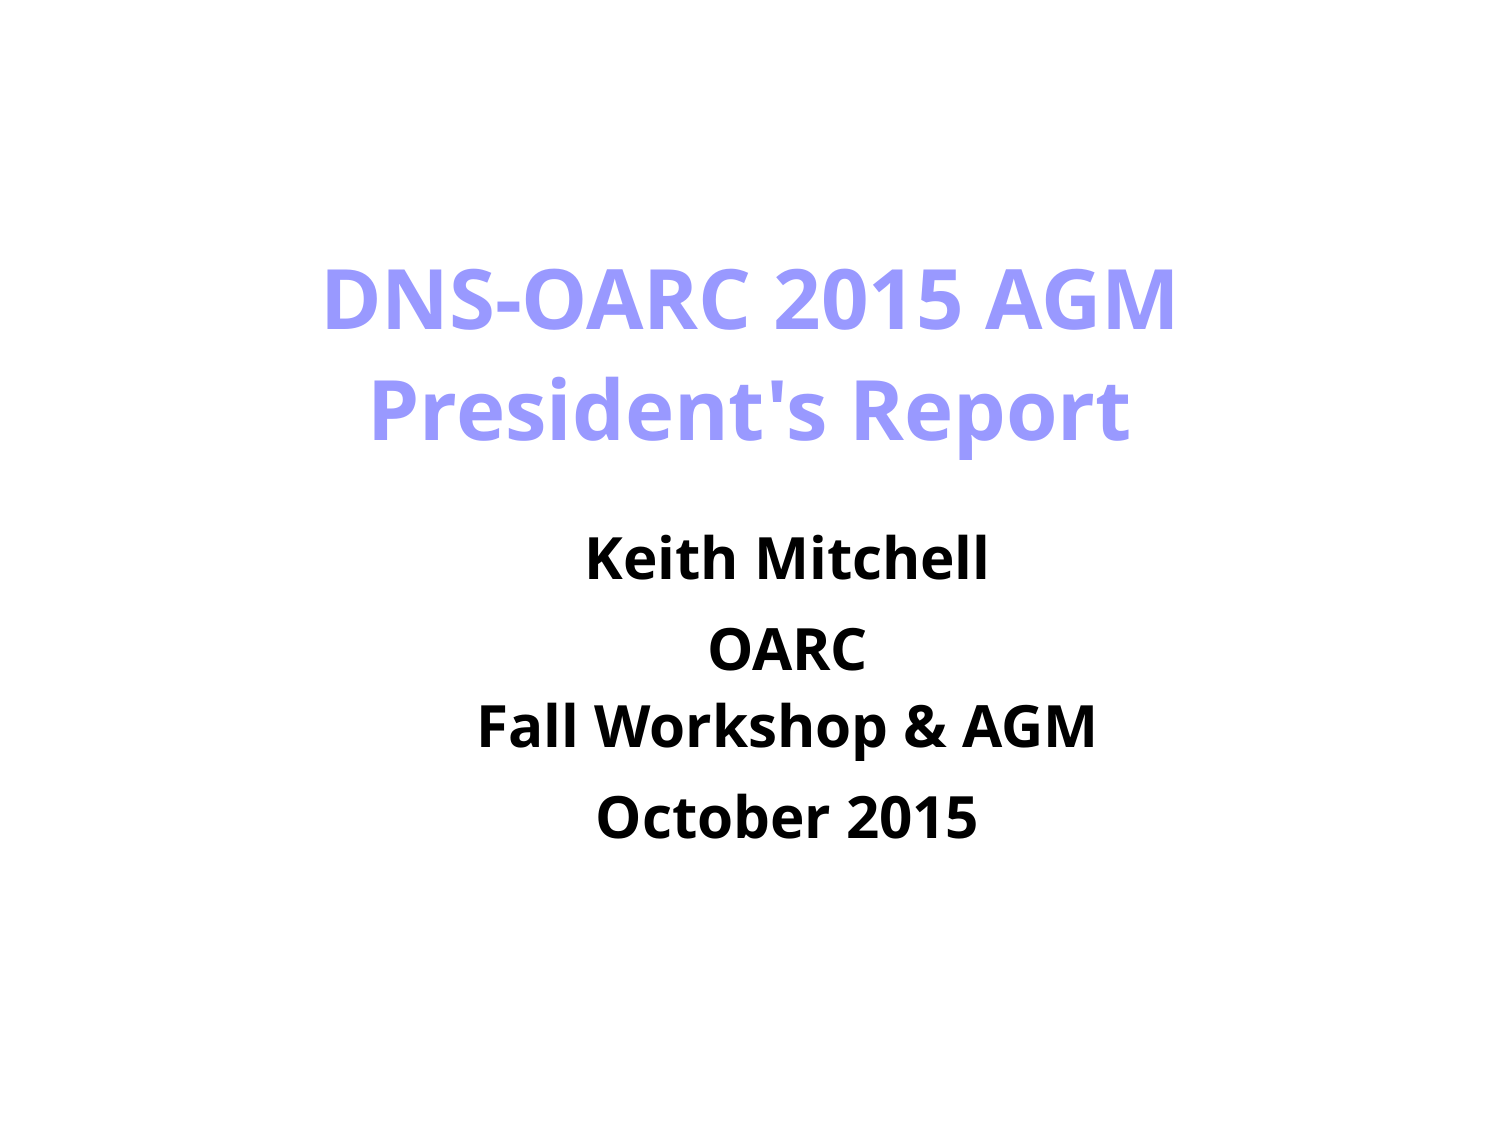

# DNS-OARC 2015 AGM President's Report
Keith Mitchell
OARC
Fall Workshop & AGM
October 2015